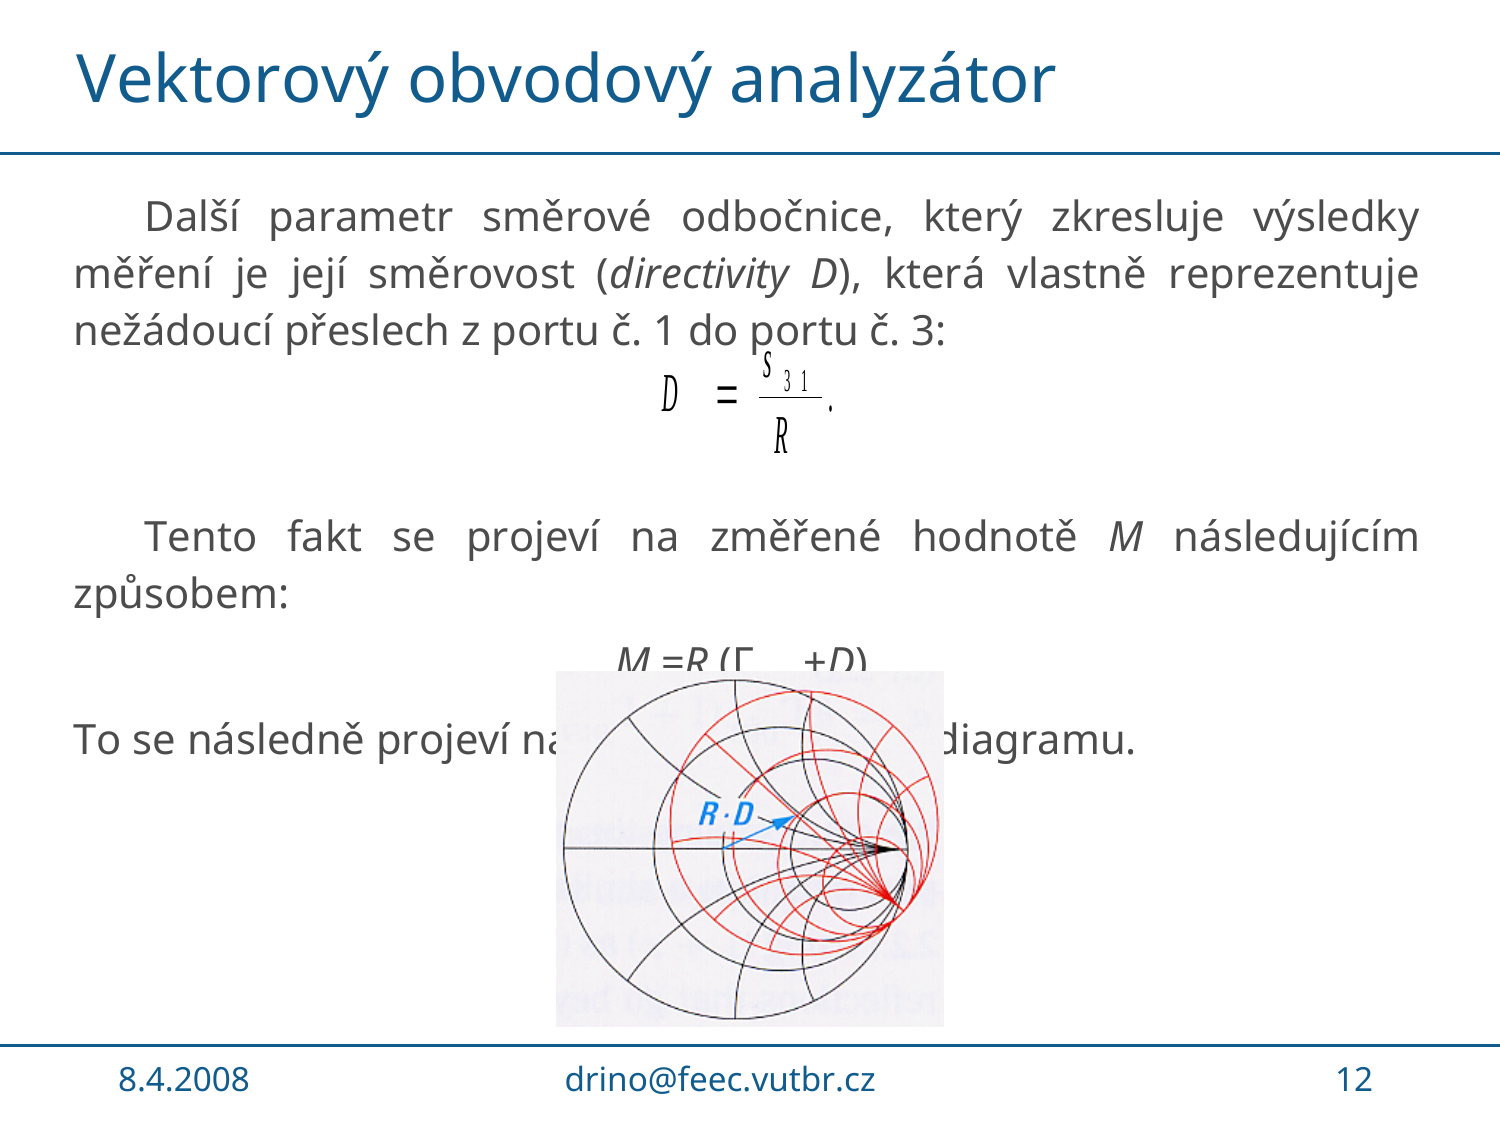

# Vektorový obvodový analyzátor
Další parametr směrové odbočnice, který zkresluje výsledky měření je její směrovost (directivity D), která vlastně reprezentuje nežádoucí přeslech z portu č. 1 do portu č. 3:
Tento fakt se projeví na změřené hodnotě M následujícím způsobem:
M =R (ΓDUT+D).
To se následně projeví na posunutí Smitova diagramu.
8.4.2008
drino@feec.vutbr.cz